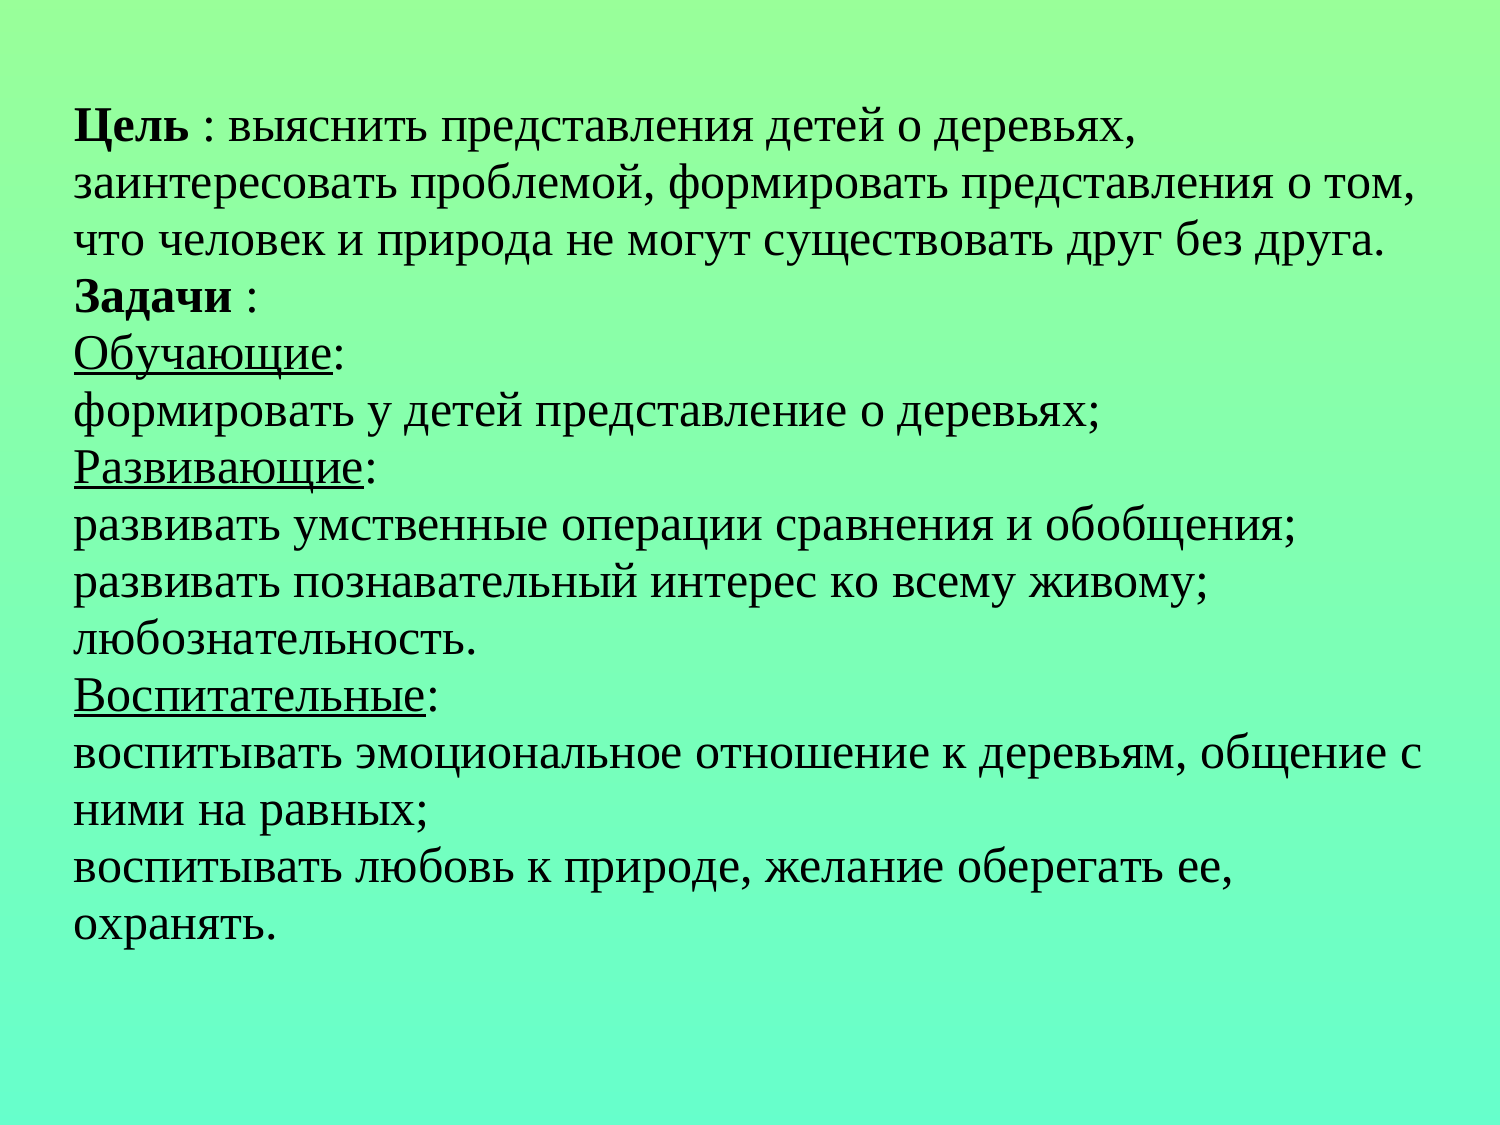

Цель : выяснить представления детей о деревьях, заинтересовать проблемой, формировать представления о том, что человек и природа не могут существовать друг без друга.
Задачи :
Обучающие:
формировать у детей представление о деревьях;
Развивающие:
развивать умственные операции сравнения и обобщения;
развивать познавательный интерес ко всему живому; любознательность.
Воспитательные:
воспитывать эмоциональное отношение к деревьям, общение с ними на равных;
воспитывать любовь к природе, желание оберегать ее, охранять.